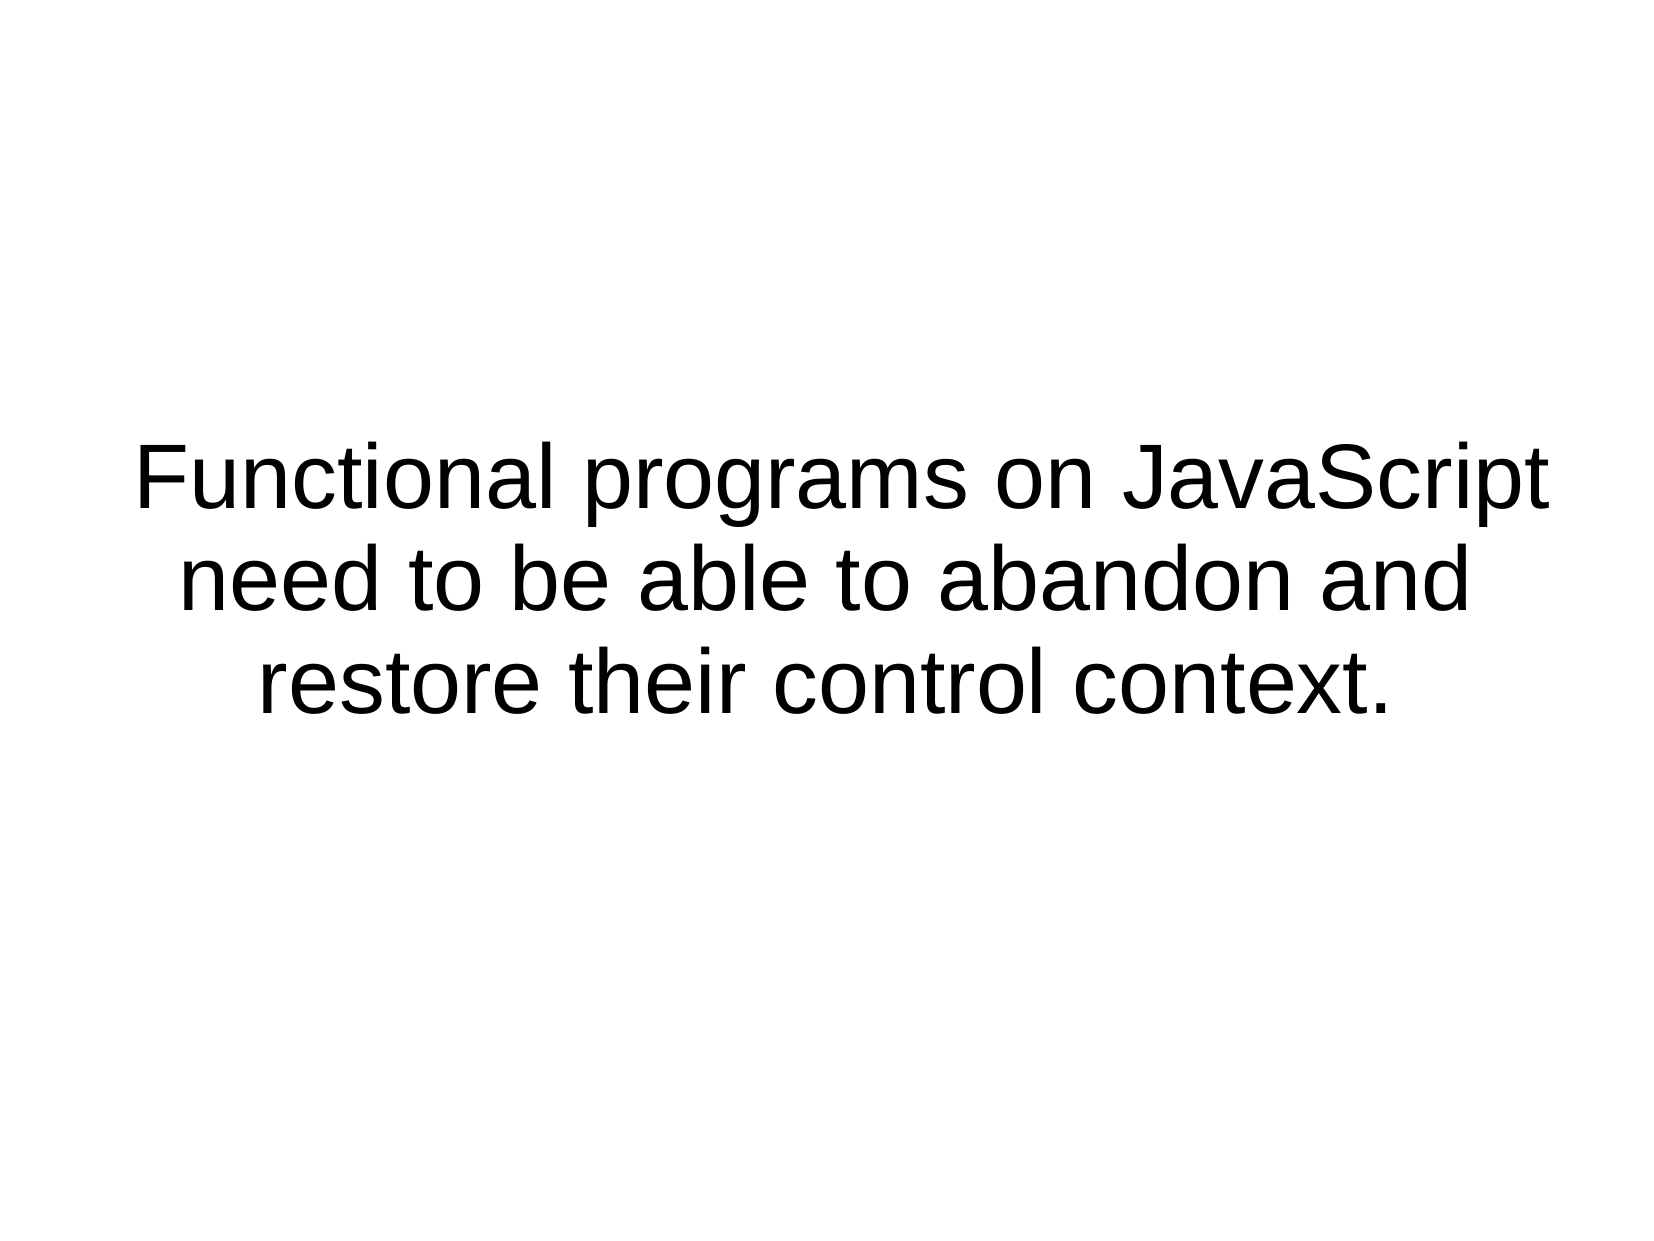

# Functional programs on JavaScript need to be able to abandon and restore their control context.